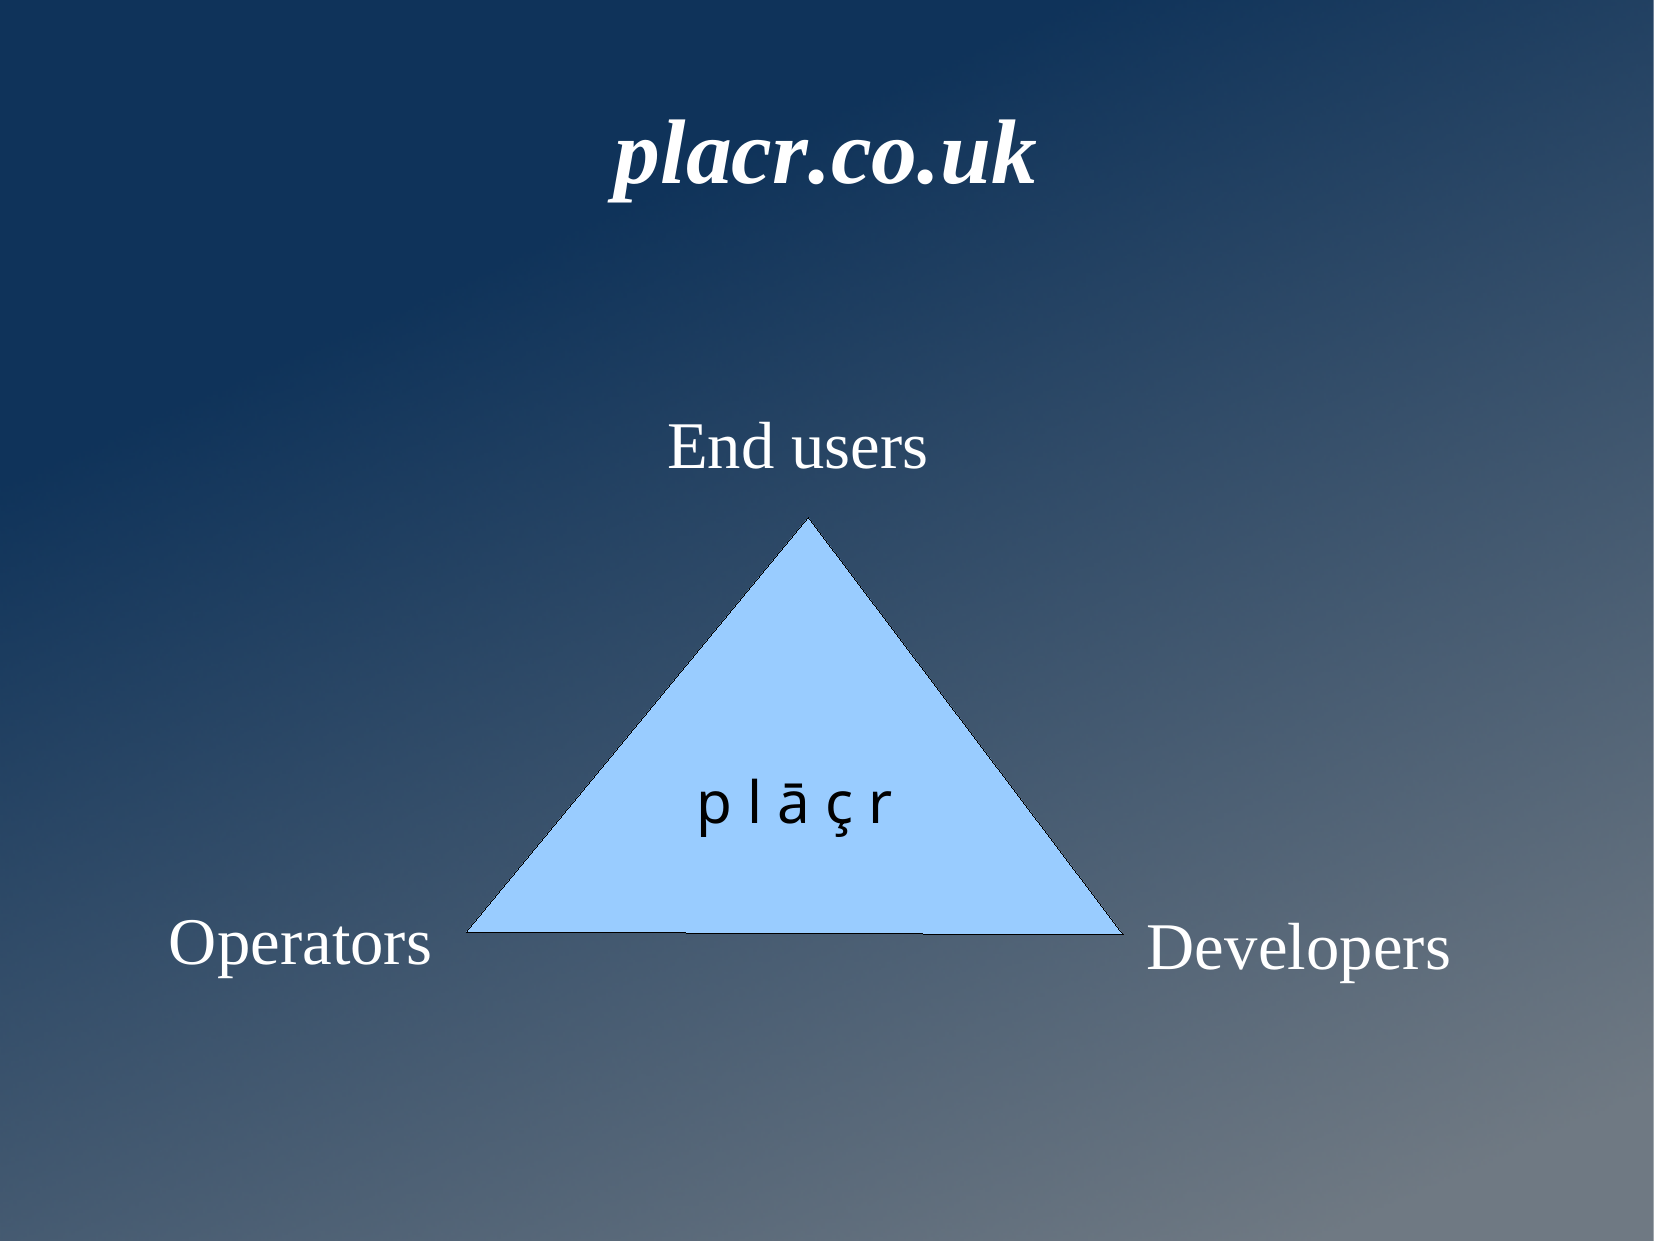

placr.co.uk
# End users
p l ā ç r
Operators
Developers